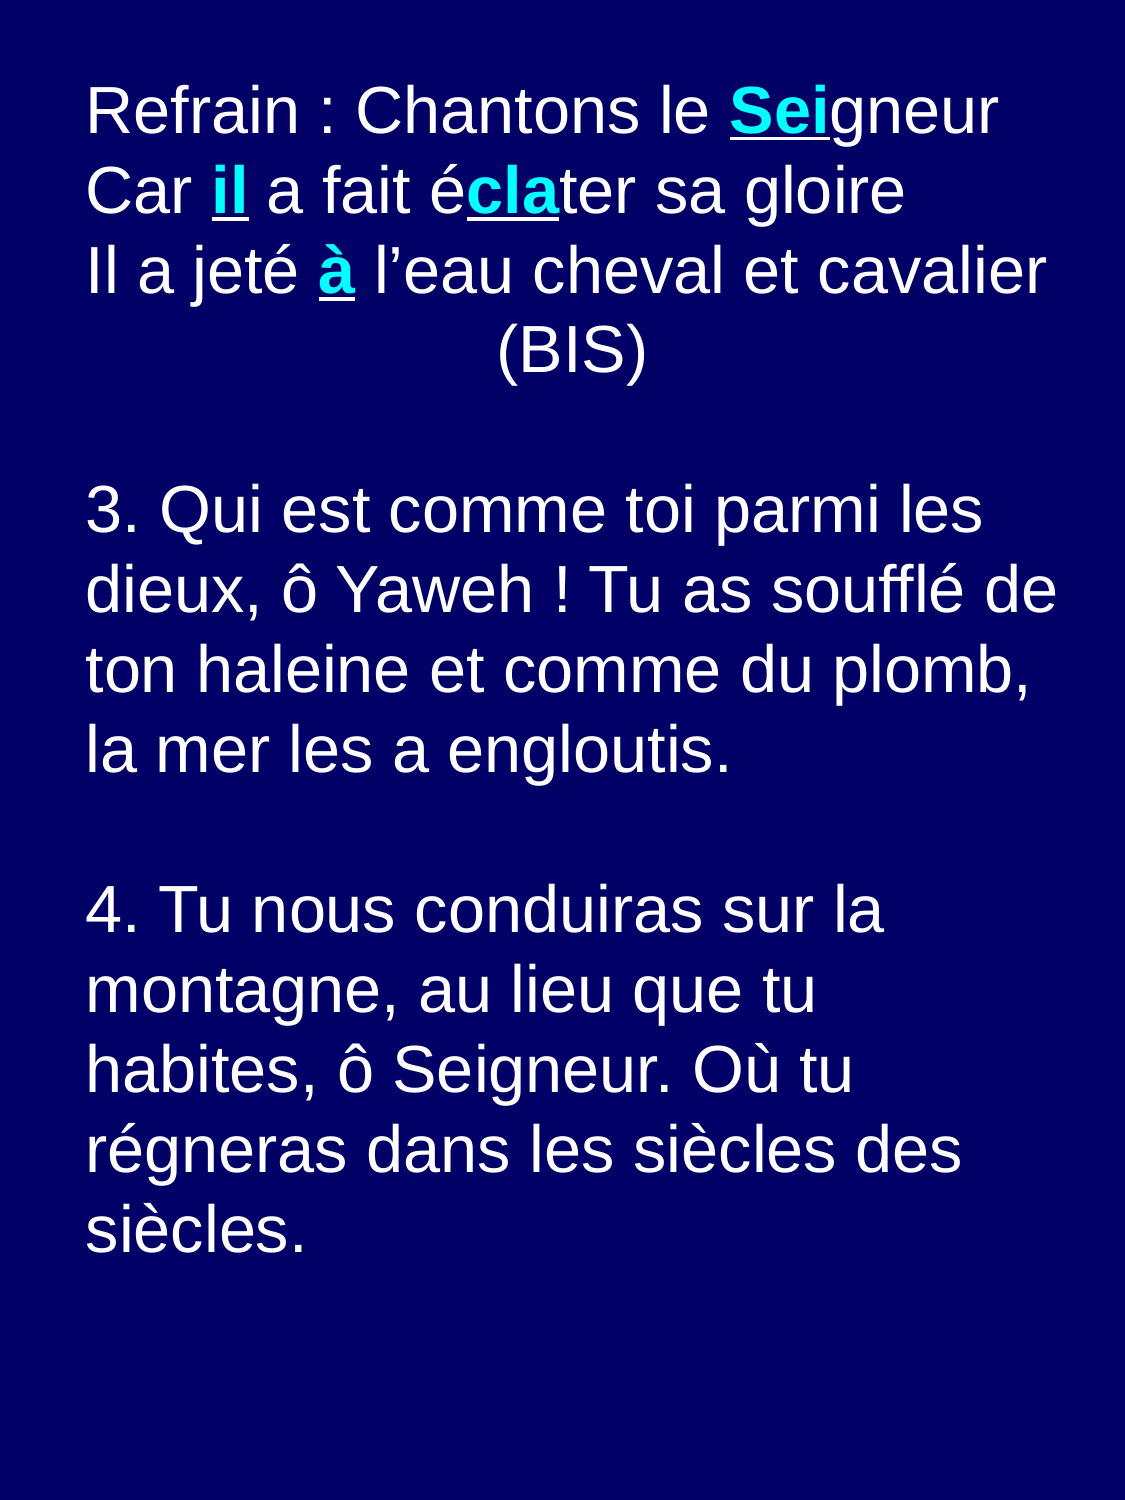

Refrain : Chantons le Seigneur
Car il a fait éclater sa gloire
Il a jeté à l’eau cheval et cavalier
(BIS)
3. Qui est comme toi parmi les dieux, ô Yaweh ! Tu as soufflé de ton haleine et comme du plomb, la mer les a engloutis.
4. Tu nous conduiras sur la montagne, au lieu que tu habites, ô Seigneur. Où tu régneras dans les siècles des siècles.